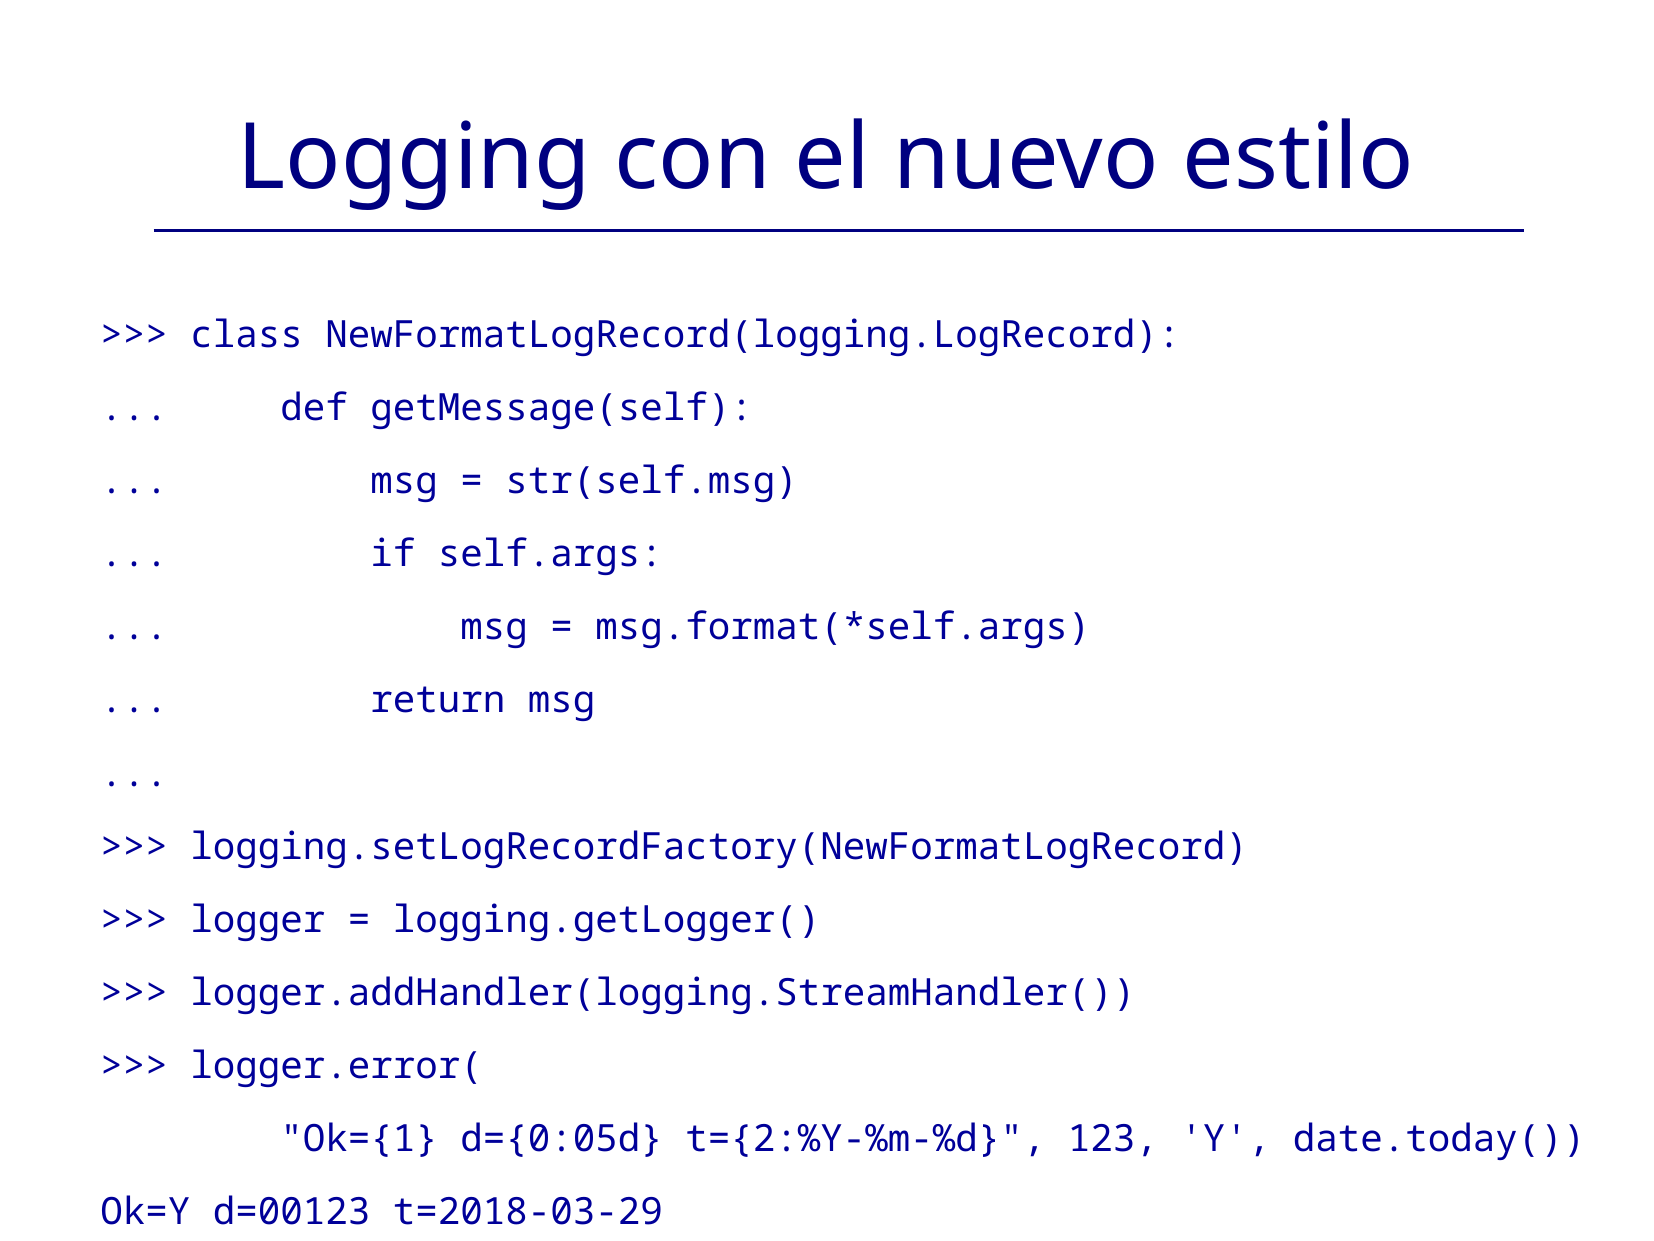

# Logging con el nuevo estilo
>>> class NewFormatLogRecord(logging.LogRecord):
... def getMessage(self):
... msg = str(self.msg)
... if self.args:
... msg = msg.format(*self.args)
... return msg
...
>>> logging.setLogRecordFactory(NewFormatLogRecord)
>>> logger = logging.getLogger()
>>> logger.addHandler(logging.StreamHandler())
>>> logger.error(
 "Ok={1} d={0:05d} t={2:%Y-%m-%d}", 123, 'Y', date.today())
Ok=Y d=00123 t=2018-03-29